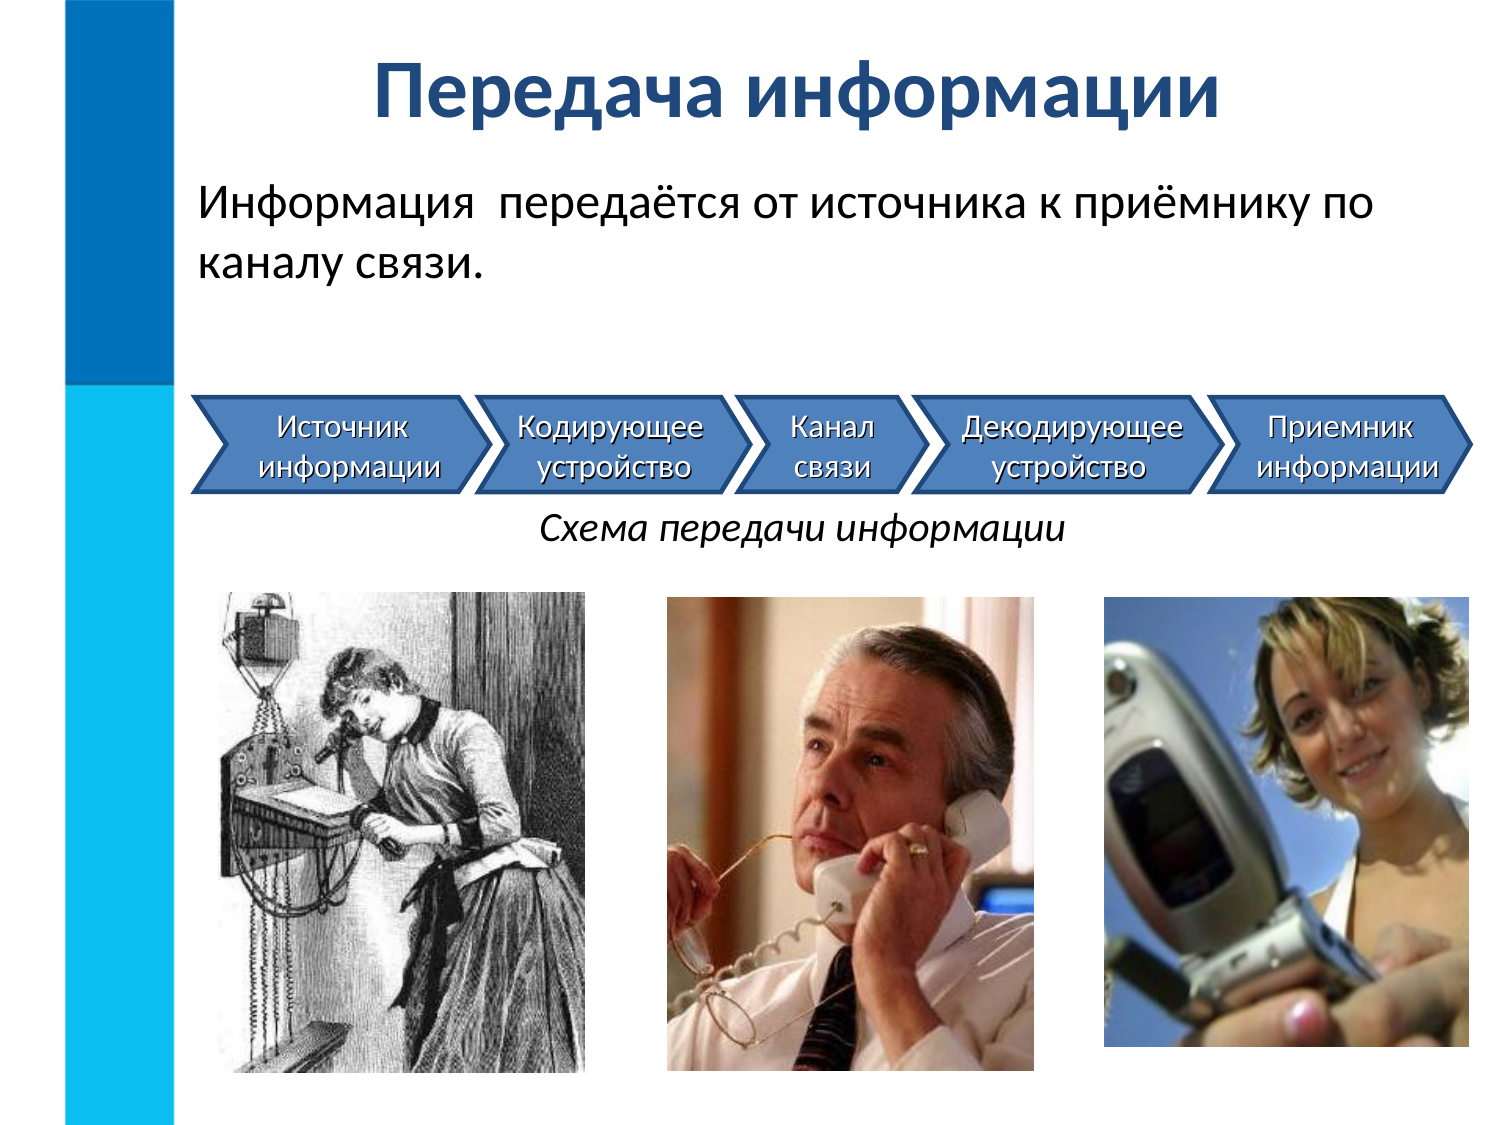

Передача информации
Информация передаётся от источника к приёмнику по каналу связи.
Источник
 информации
Кодирующее
устройство
Канал
связи
 Декодирующее
устройство
Приемник
 информации
Схема передачи информации